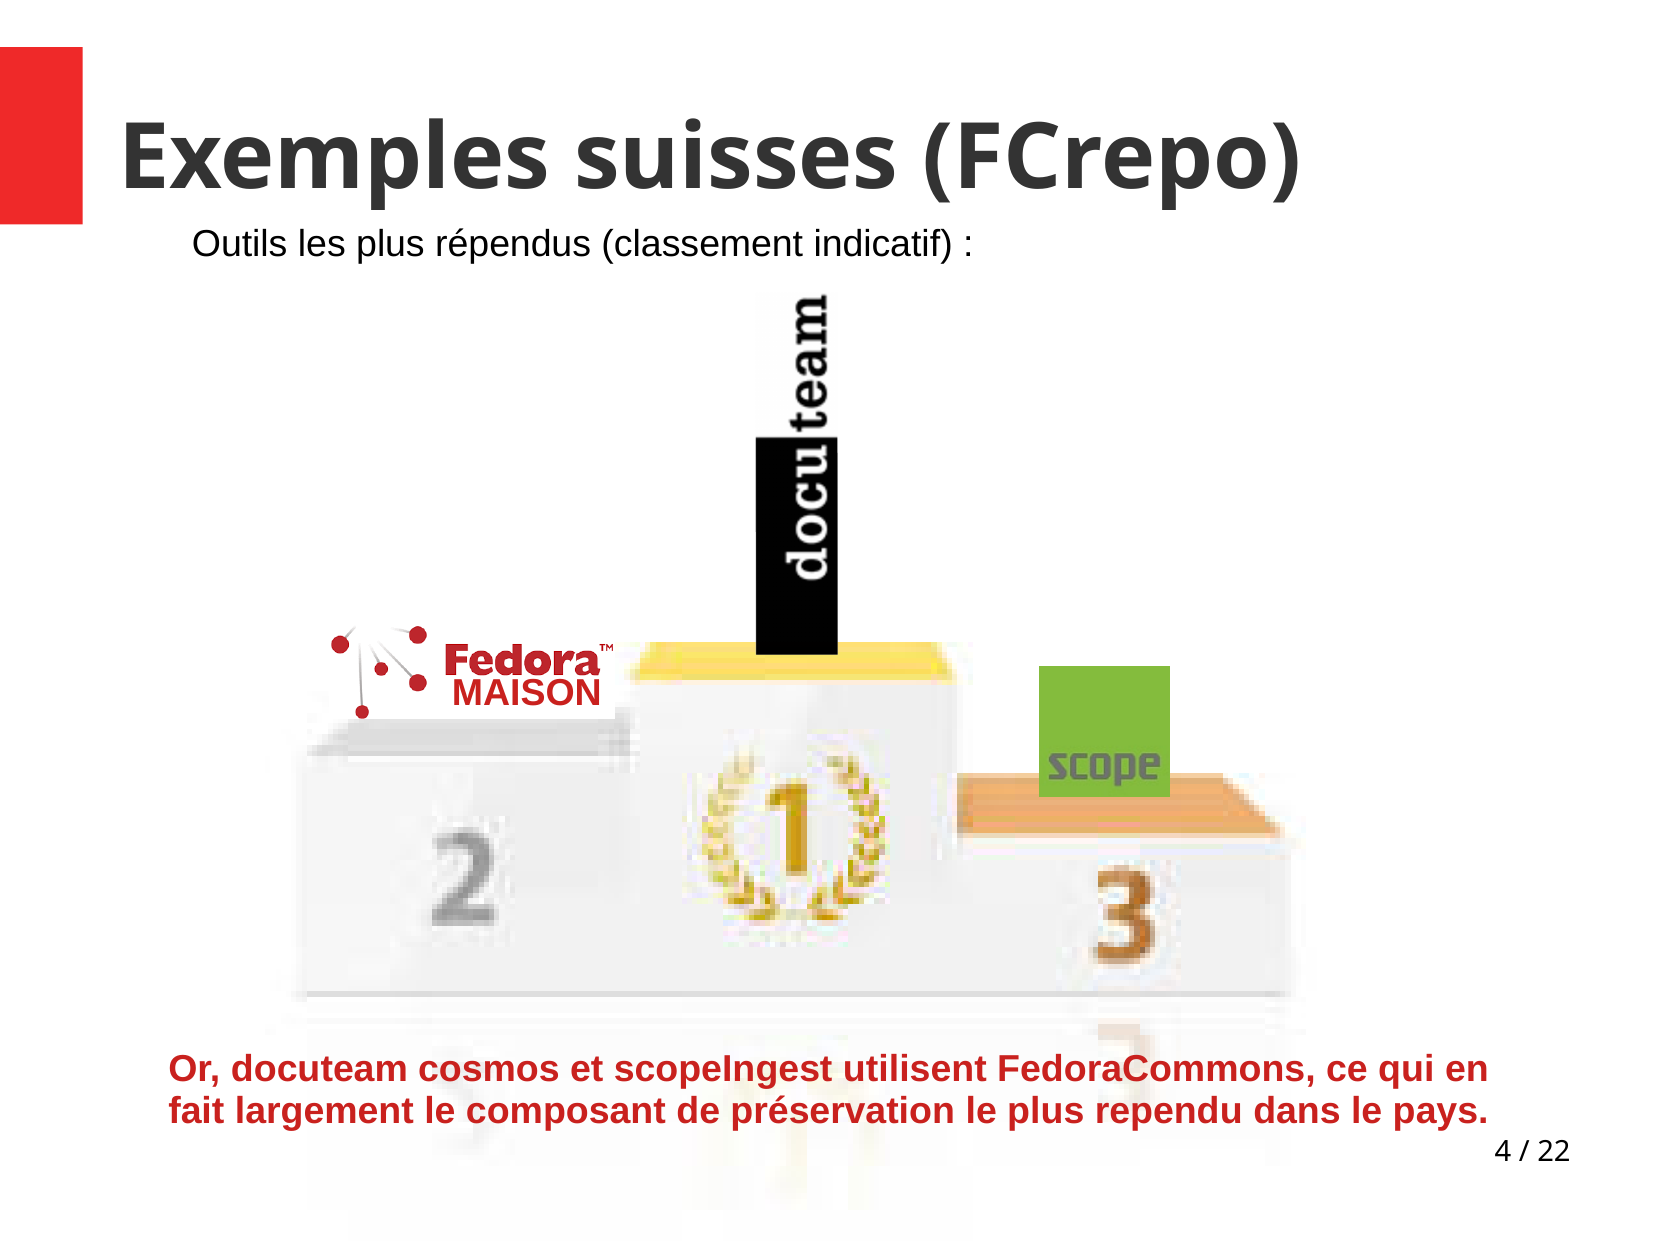

# Exemples suisses (FCrepo)
Outils les plus répendus (classement indicatif) :
MAISON
Or, docuteam cosmos et scopeIngest utilisent FedoraCommons, ce qui en fait largement le composant de préservation le plus rependu dans le pays.
4